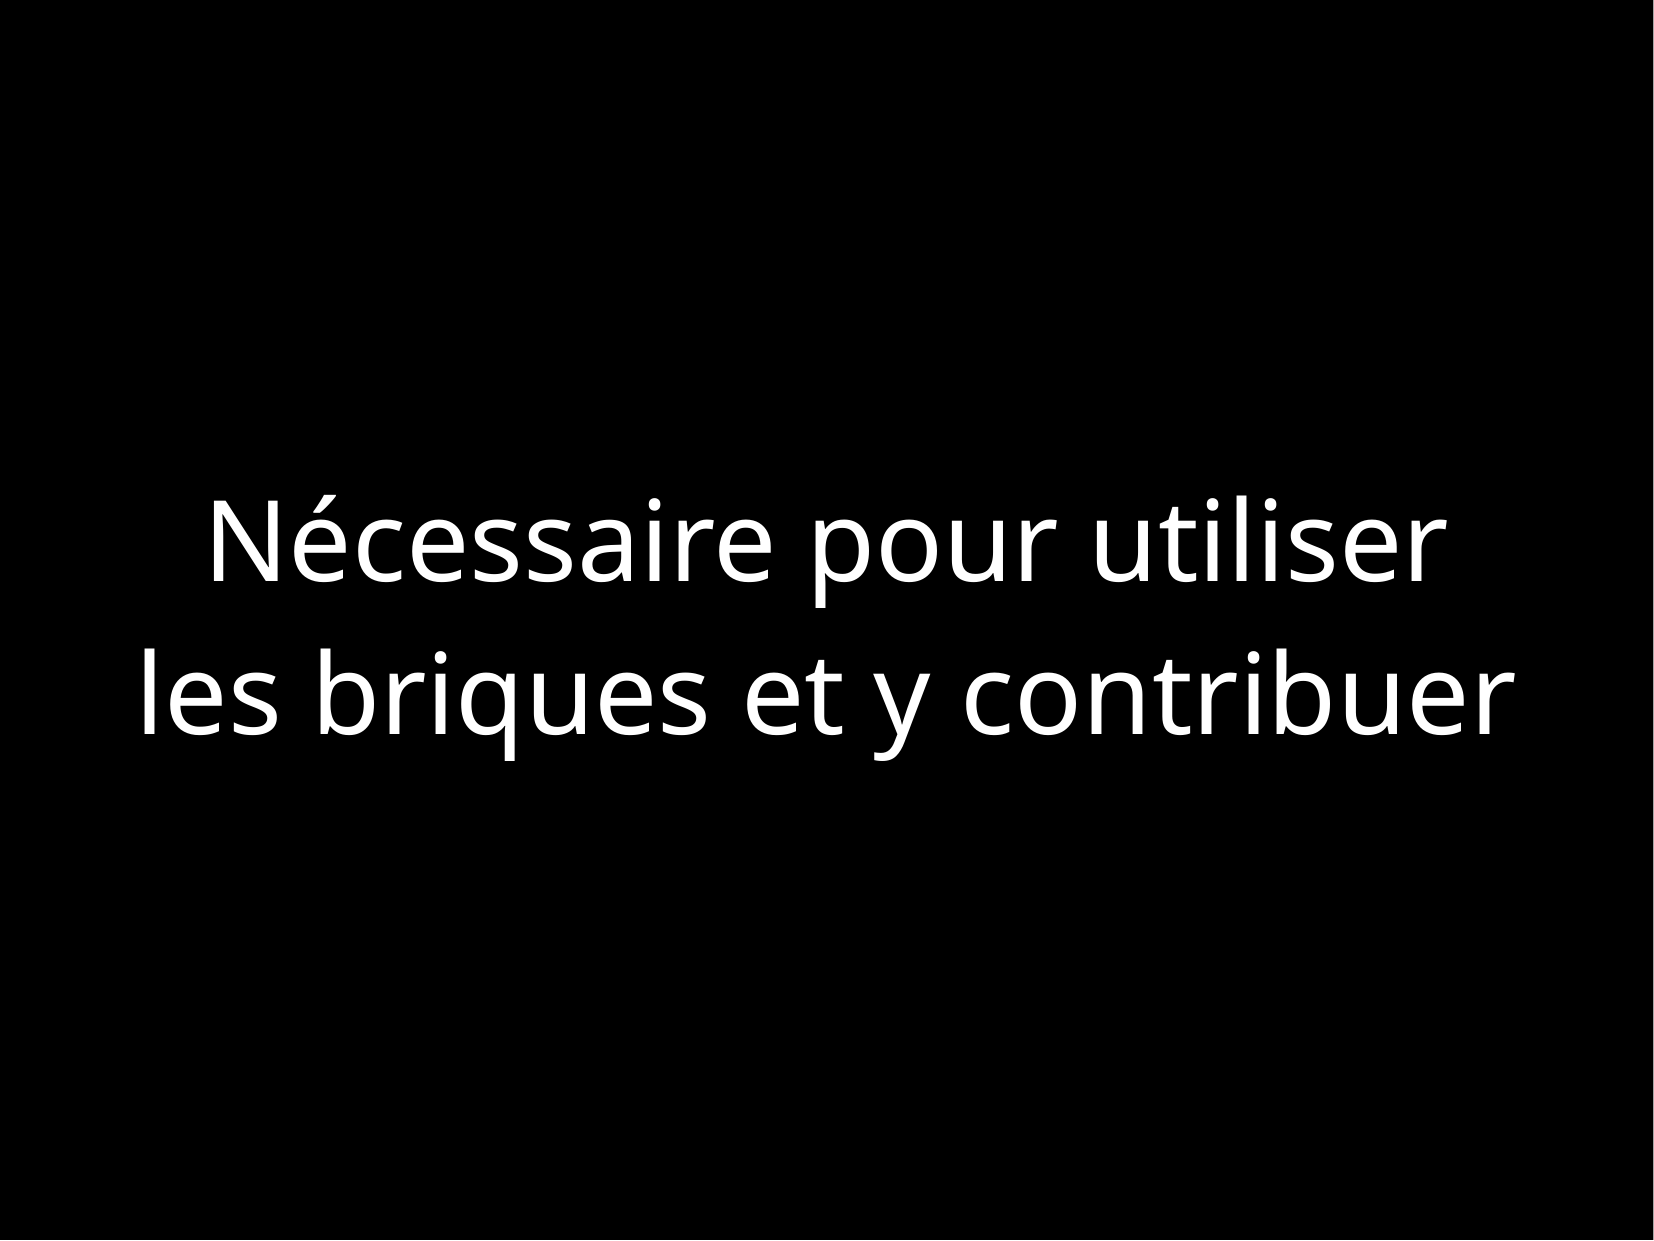

# Nécessaire pour utiliser les briques et y contribuer